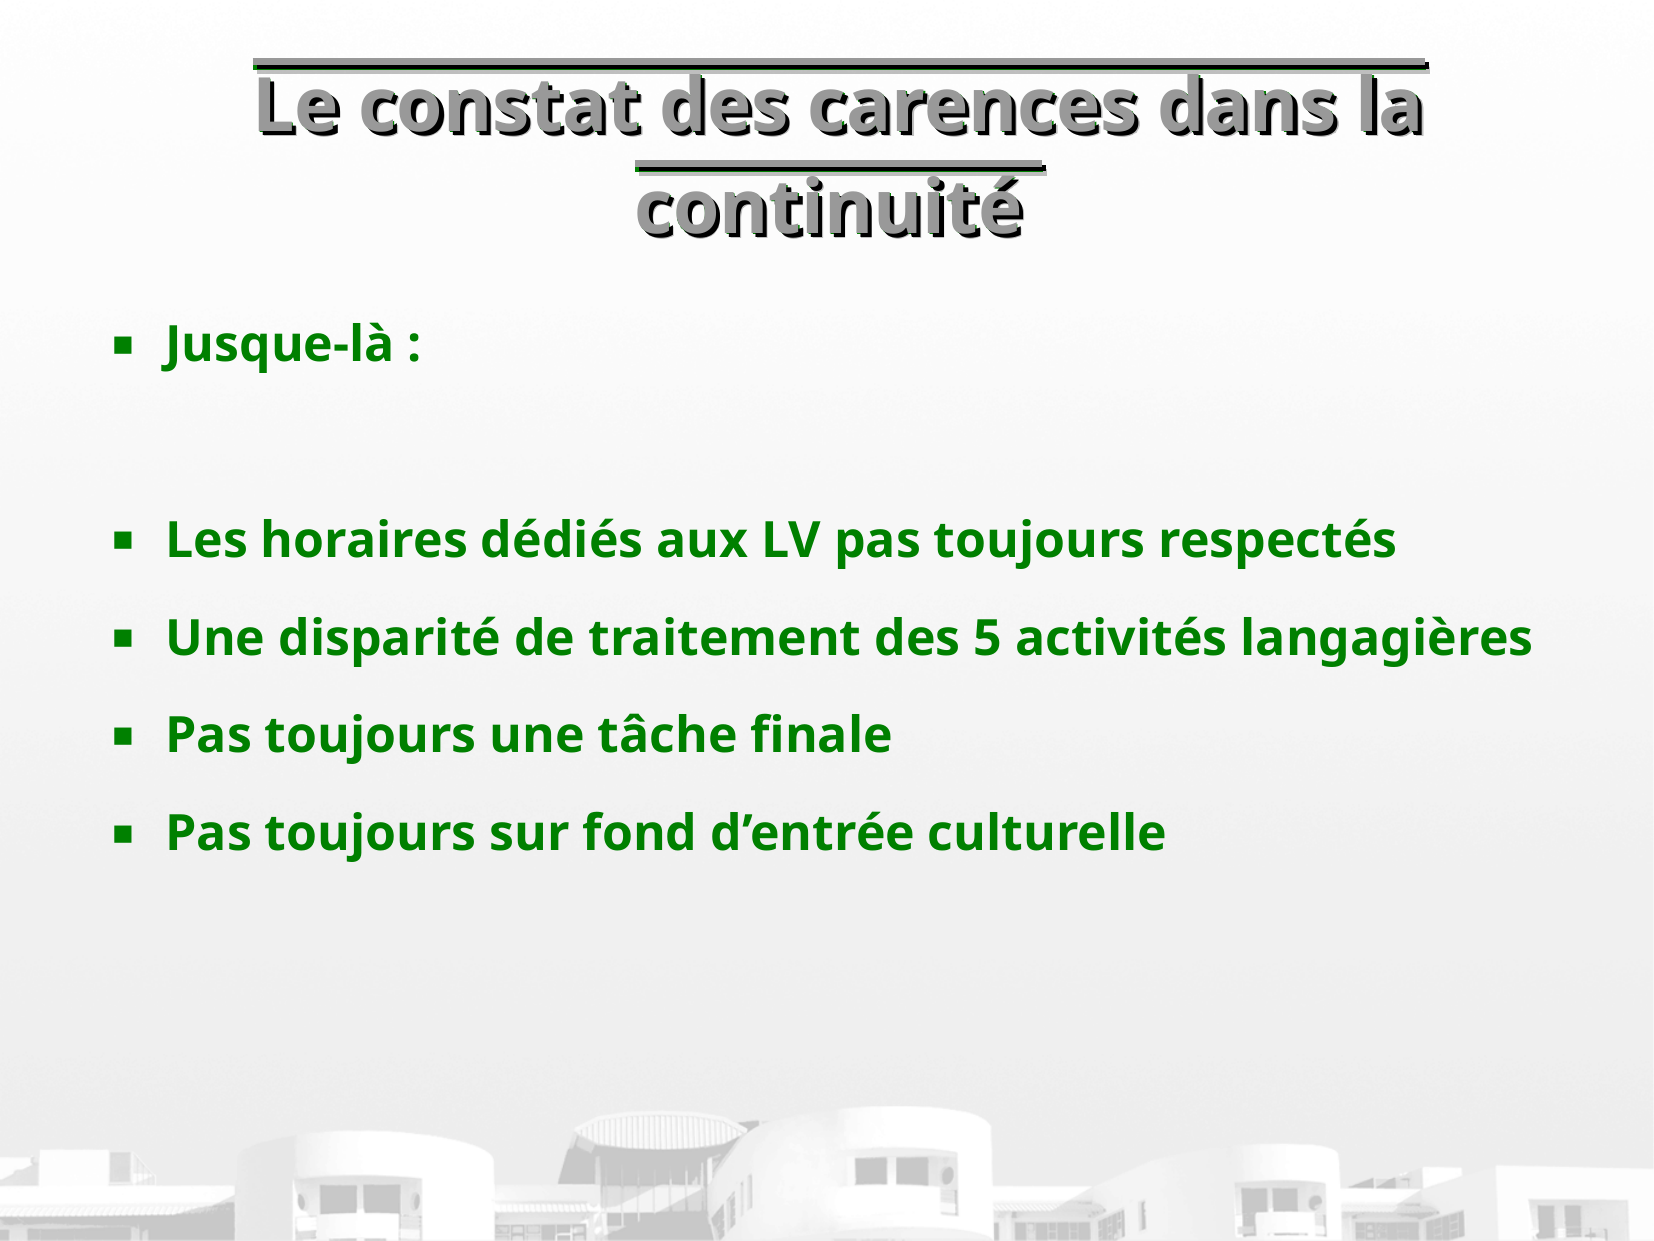

# Le constat des carences dans la continuité
Jusque-là :
Les horaires dédiés aux LV pas toujours respectés
Une disparité de traitement des 5 activités langagières
Pas toujours une tâche finale
Pas toujours sur fond d’entrée culturelle